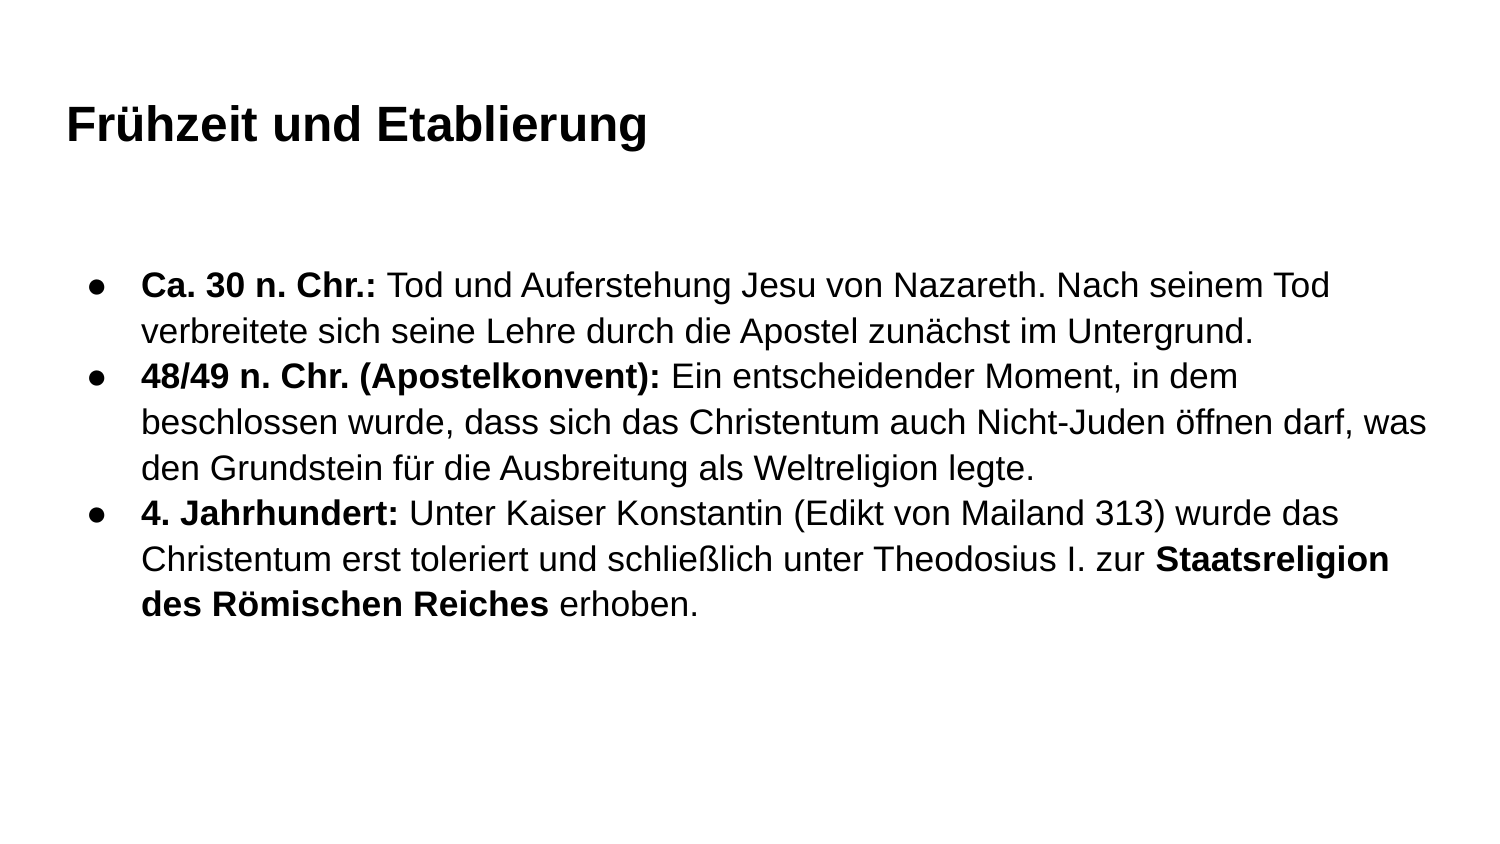

# Frühzeit und Etablierung
Ca. 30 n. Chr.: Tod und Auferstehung Jesu von Nazareth. Nach seinem Tod verbreitete sich seine Lehre durch die Apostel zunächst im Untergrund.
48/49 n. Chr. (Apostelkonvent): Ein entscheidender Moment, in dem beschlossen wurde, dass sich das Christentum auch Nicht-Juden öffnen darf, was den Grundstein für die Ausbreitung als Weltreligion legte.
4. Jahrhundert: Unter Kaiser Konstantin (Edikt von Mailand 313) wurde das Christentum erst toleriert und schließlich unter Theodosius I. zur Staatsreligion des Römischen Reiches erhoben.